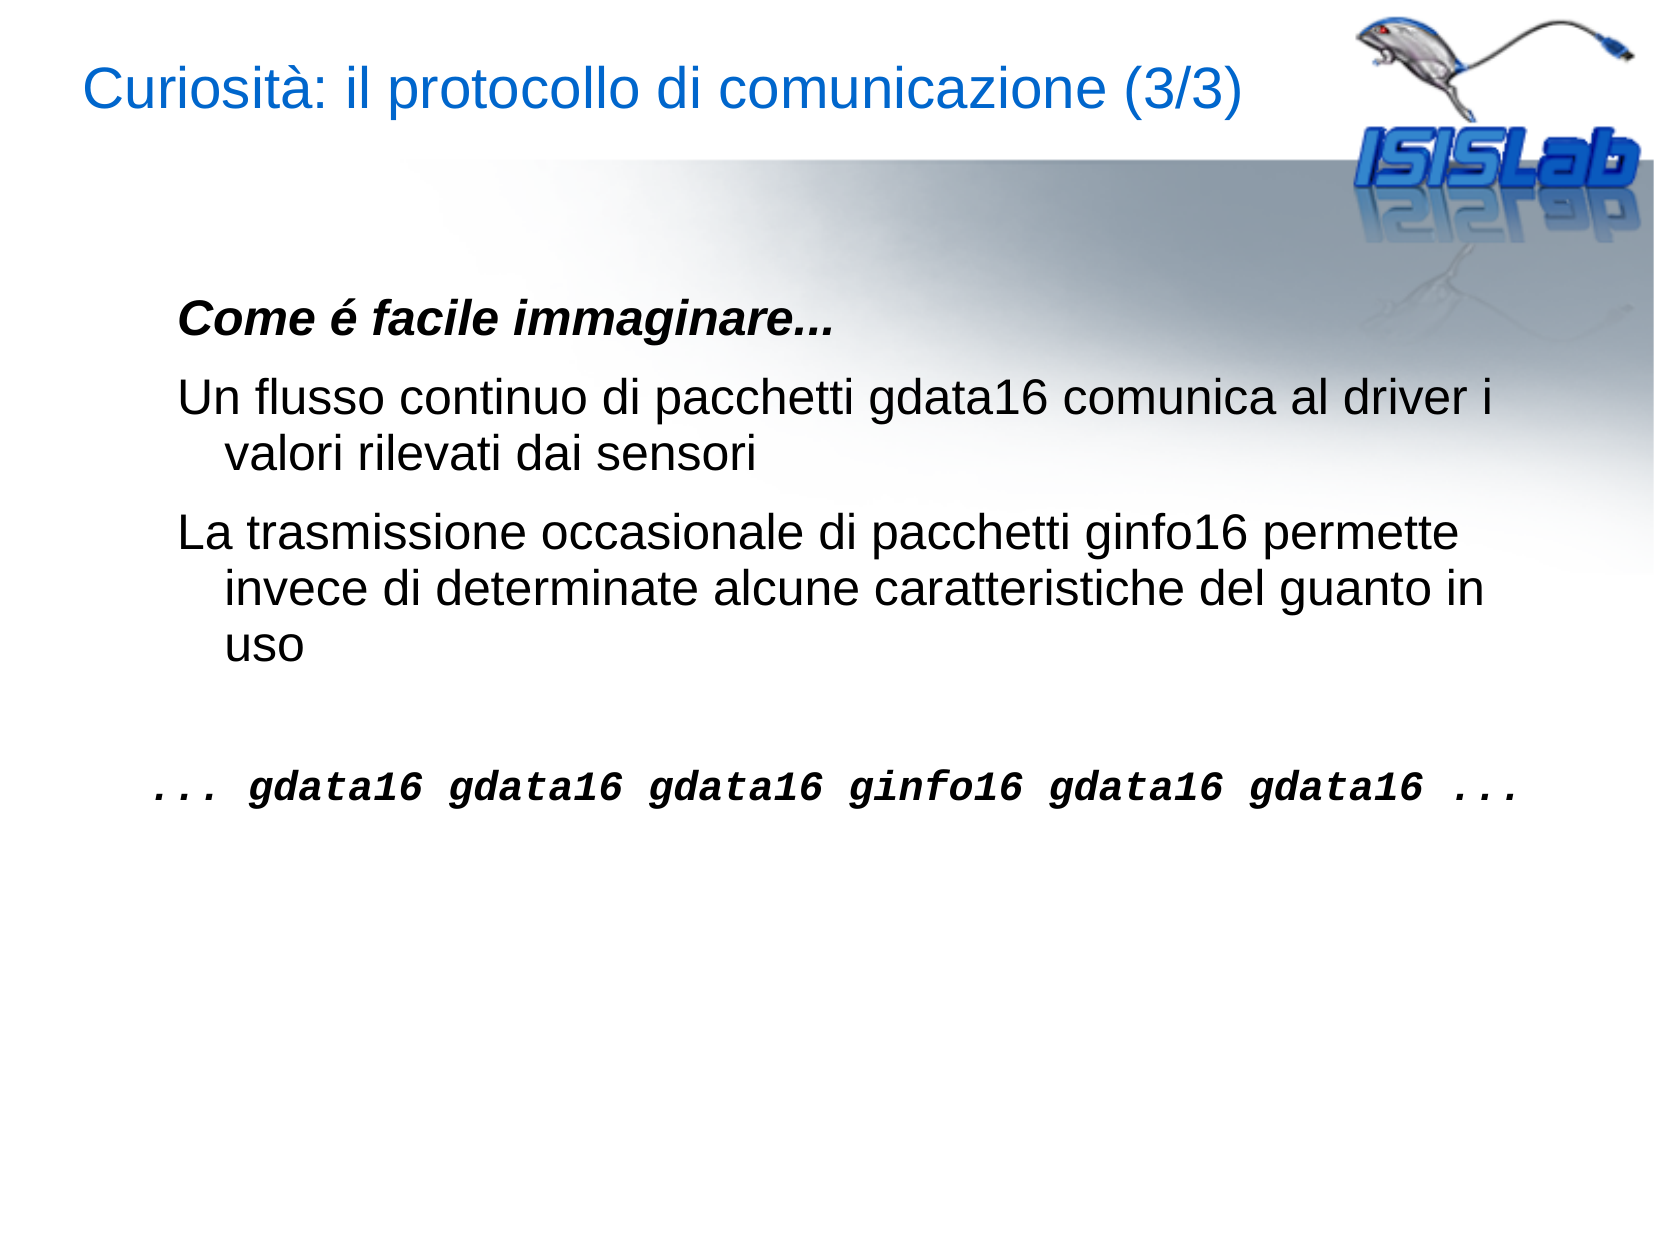

# Curiosità: il protocollo di comunicazione (3/3)
Come é facile immaginare...
Un flusso continuo di pacchetti gdata16 comunica al driver i valori rilevati dai sensori
La trasmissione occasionale di pacchetti ginfo16 permette invece di determinate alcune caratteristiche del guanto in uso
... gdata16 gdata16 gdata16 ginfo16 gdata16 gdata16 ...